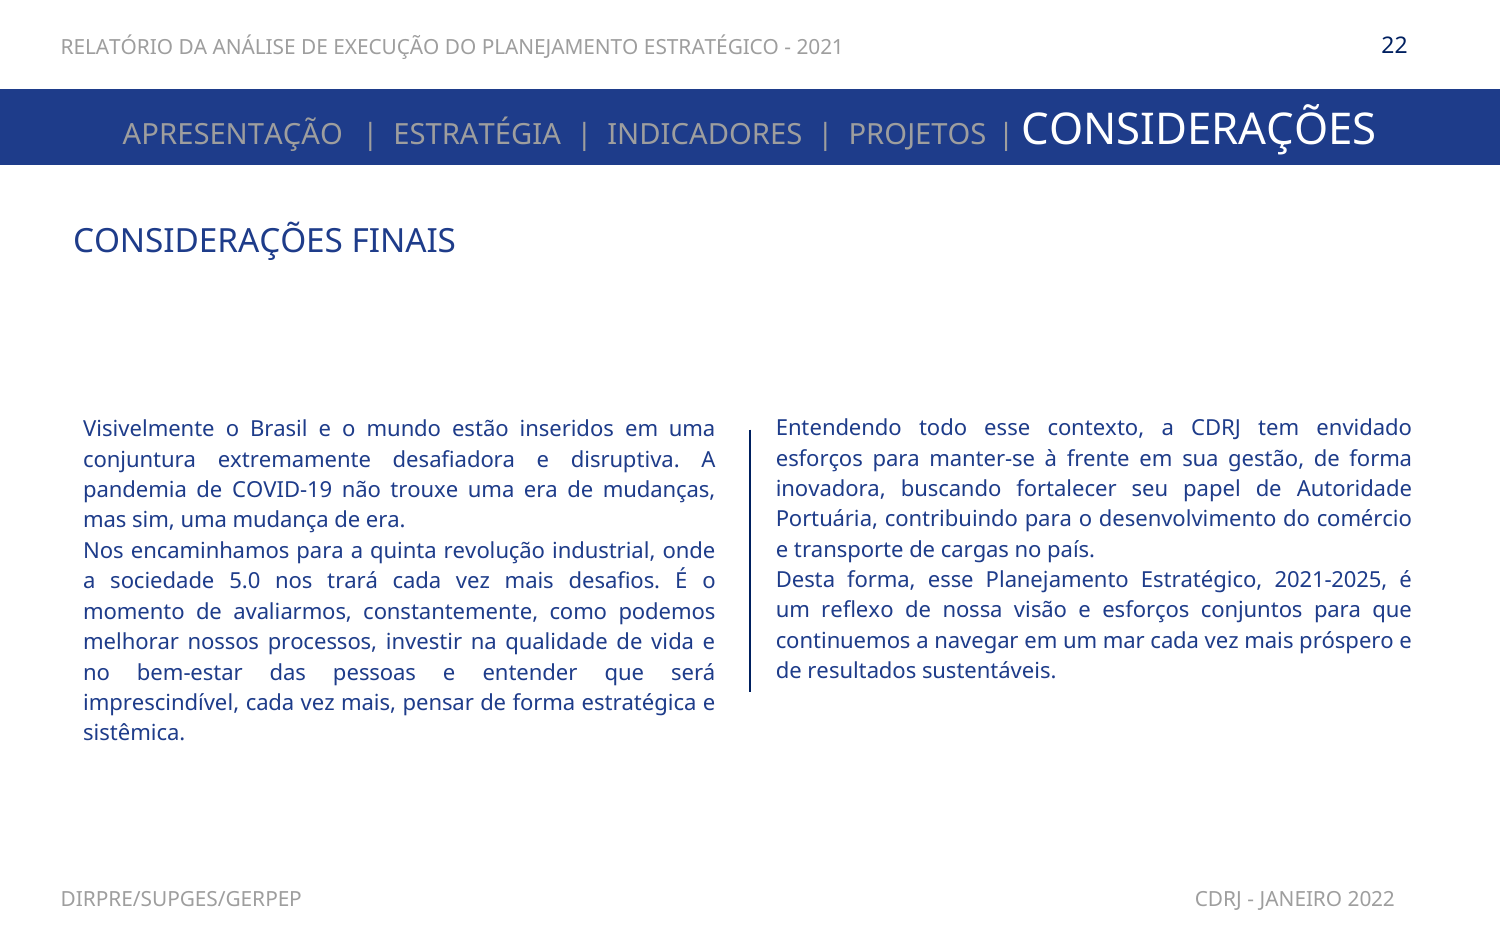

RELATÓRIO DA ANÁLISE DE EXECUÇÃO DO PLANEJAMENTO ESTRATÉGICO - 2021
APRESENTAÇÃO | ESTRATÉGIA | INDICADORES | PROJETOS | CONSIDERAÇÕES
MANIFESTAÇÃO DO CONSELHO DE ADMINISTRAÇÃO
CONSIDERAÇÕES FINAIS
Entendendo todo esse contexto, a CDRJ tem envidado esforços para manter-se à frente em sua gestão, de forma inovadora, buscando fortalecer seu papel de Autoridade Portuária, contribuindo para o desenvolvimento do comércio e transporte de cargas no país.
Desta forma, esse Planejamento Estratégico, 2021-2025, é um reflexo de nossa visão e esforços conjuntos para que continuemos a navegar em um mar cada vez mais próspero e de resultados sustentáveis.
# Visivelmente o Brasil e o mundo estão inseridos em uma conjuntura extremamente desafiadora e disruptiva. A pandemia de COVID-19 não trouxe uma era de mudanças, mas sim, uma mudança de era.
Nos encaminhamos para a quinta revolução industrial, onde a sociedade 5.0 nos trará cada vez mais desafios. É o momento de avaliarmos, constantemente, como podemos melhorar nossos processos, investir na qualidade de vida e no bem-estar das pessoas e entender que será imprescindível, cada vez mais, pensar de forma estratégica e sistêmica.
DIRPRE/SUPGES/GERPEP
CDRJ - JANEIRO 2022